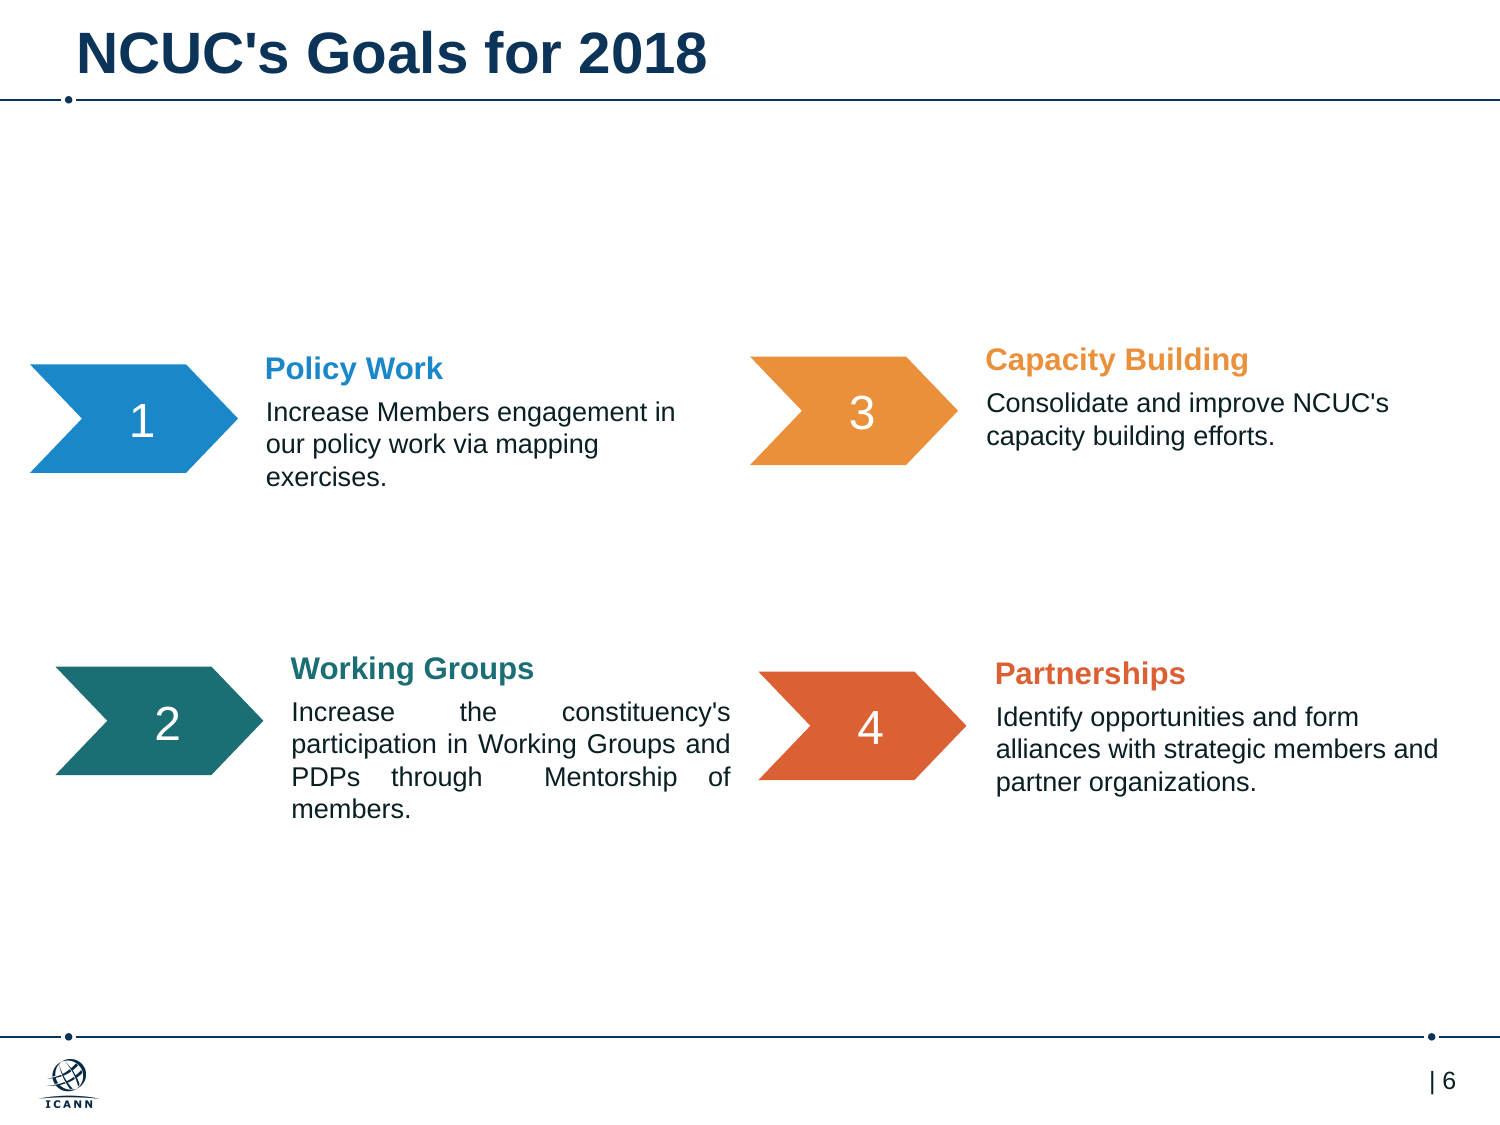

# NCUC's Goals for 2018
Capacity Building
Consolidate and improve NCUC's capacity building efforts.
3
Policy Work
Increase Members engagement in our policy work via mapping exercises.
1
Working Groups
Increase the constituency's participation in Working Groups and PDPs through Mentorship of members.
2
Partnerships
Identify opportunities and form alliances with strategic members and partner organizations.
4